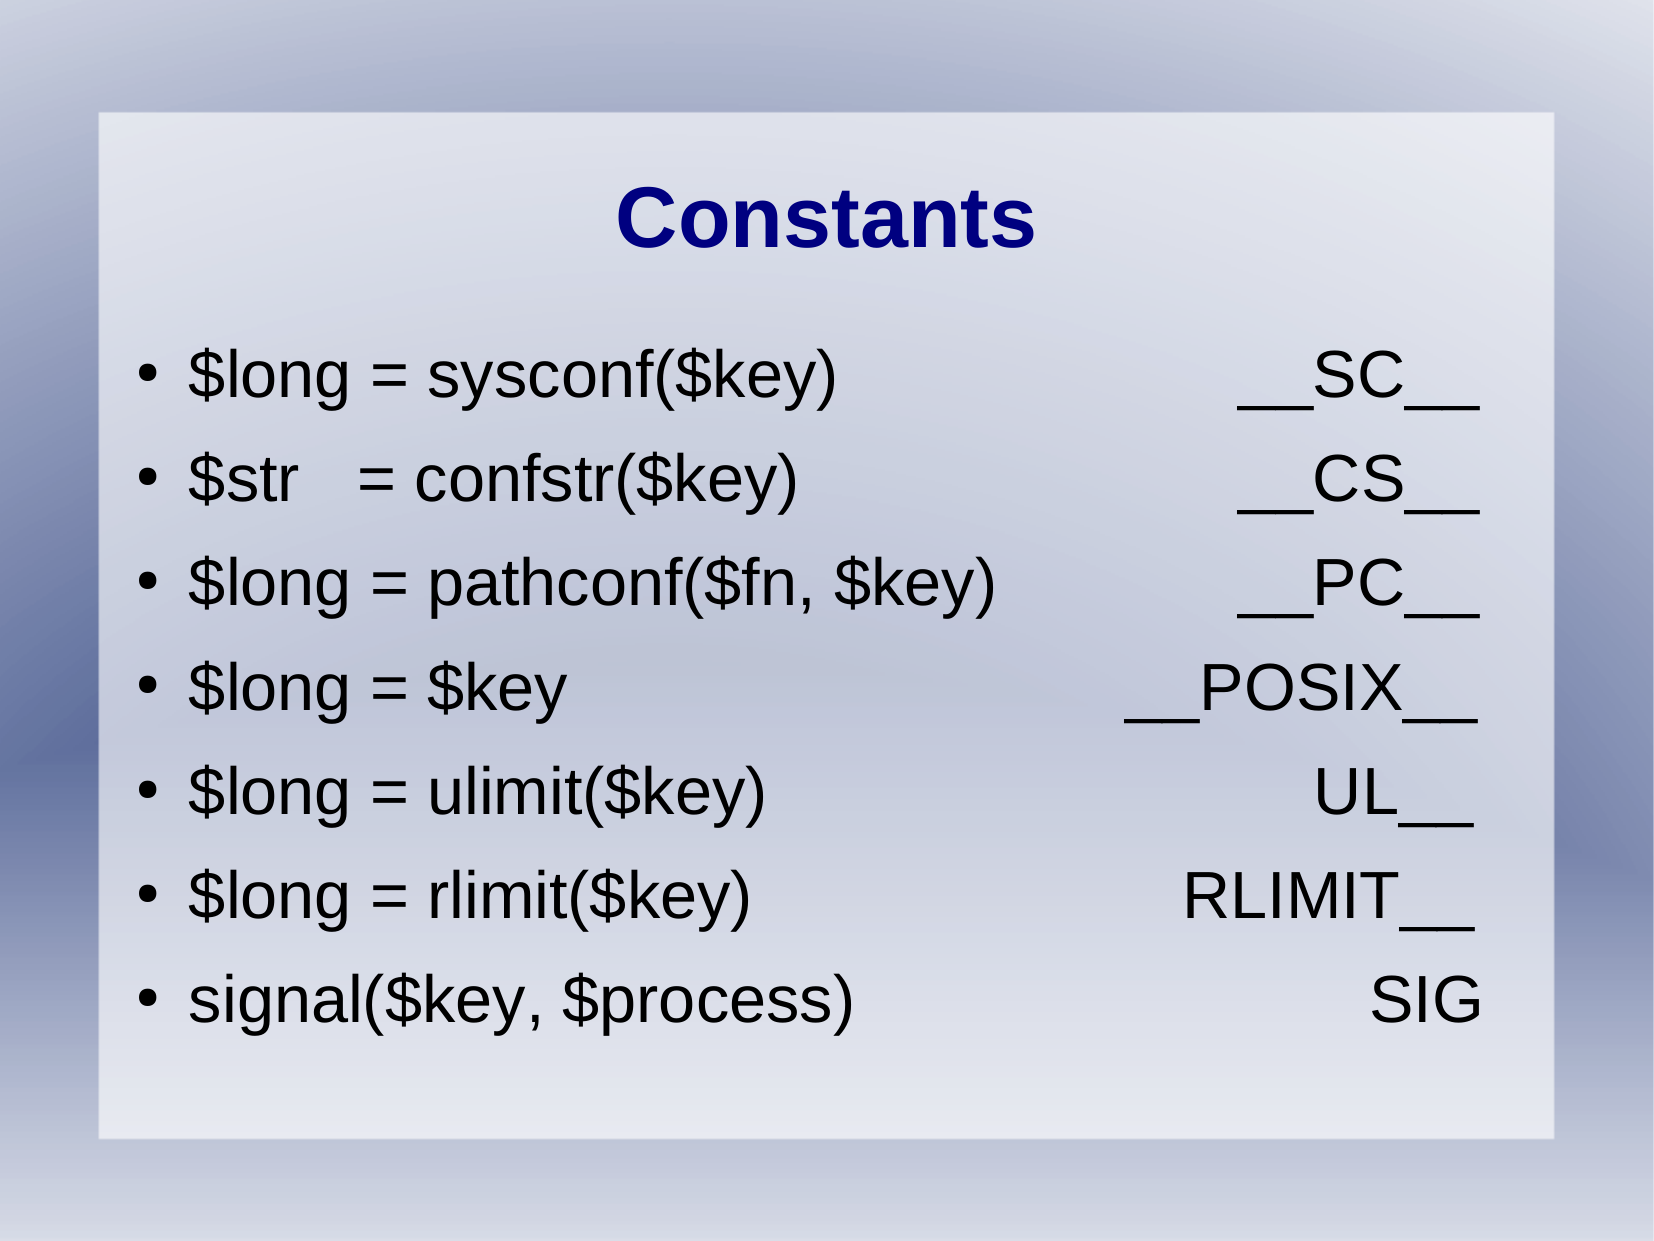

# Constants
$long = sysconf($key)						__SC__
$str	 = confstr($key)						__CS__
$long = pathconf($fn, $key)				__PC__
$long = $key							 __POSIX__
$long = ulimit($key)								UL__
$long = rlimit($key)					 	 RLIMIT__
signal($key, $process)							 SIG